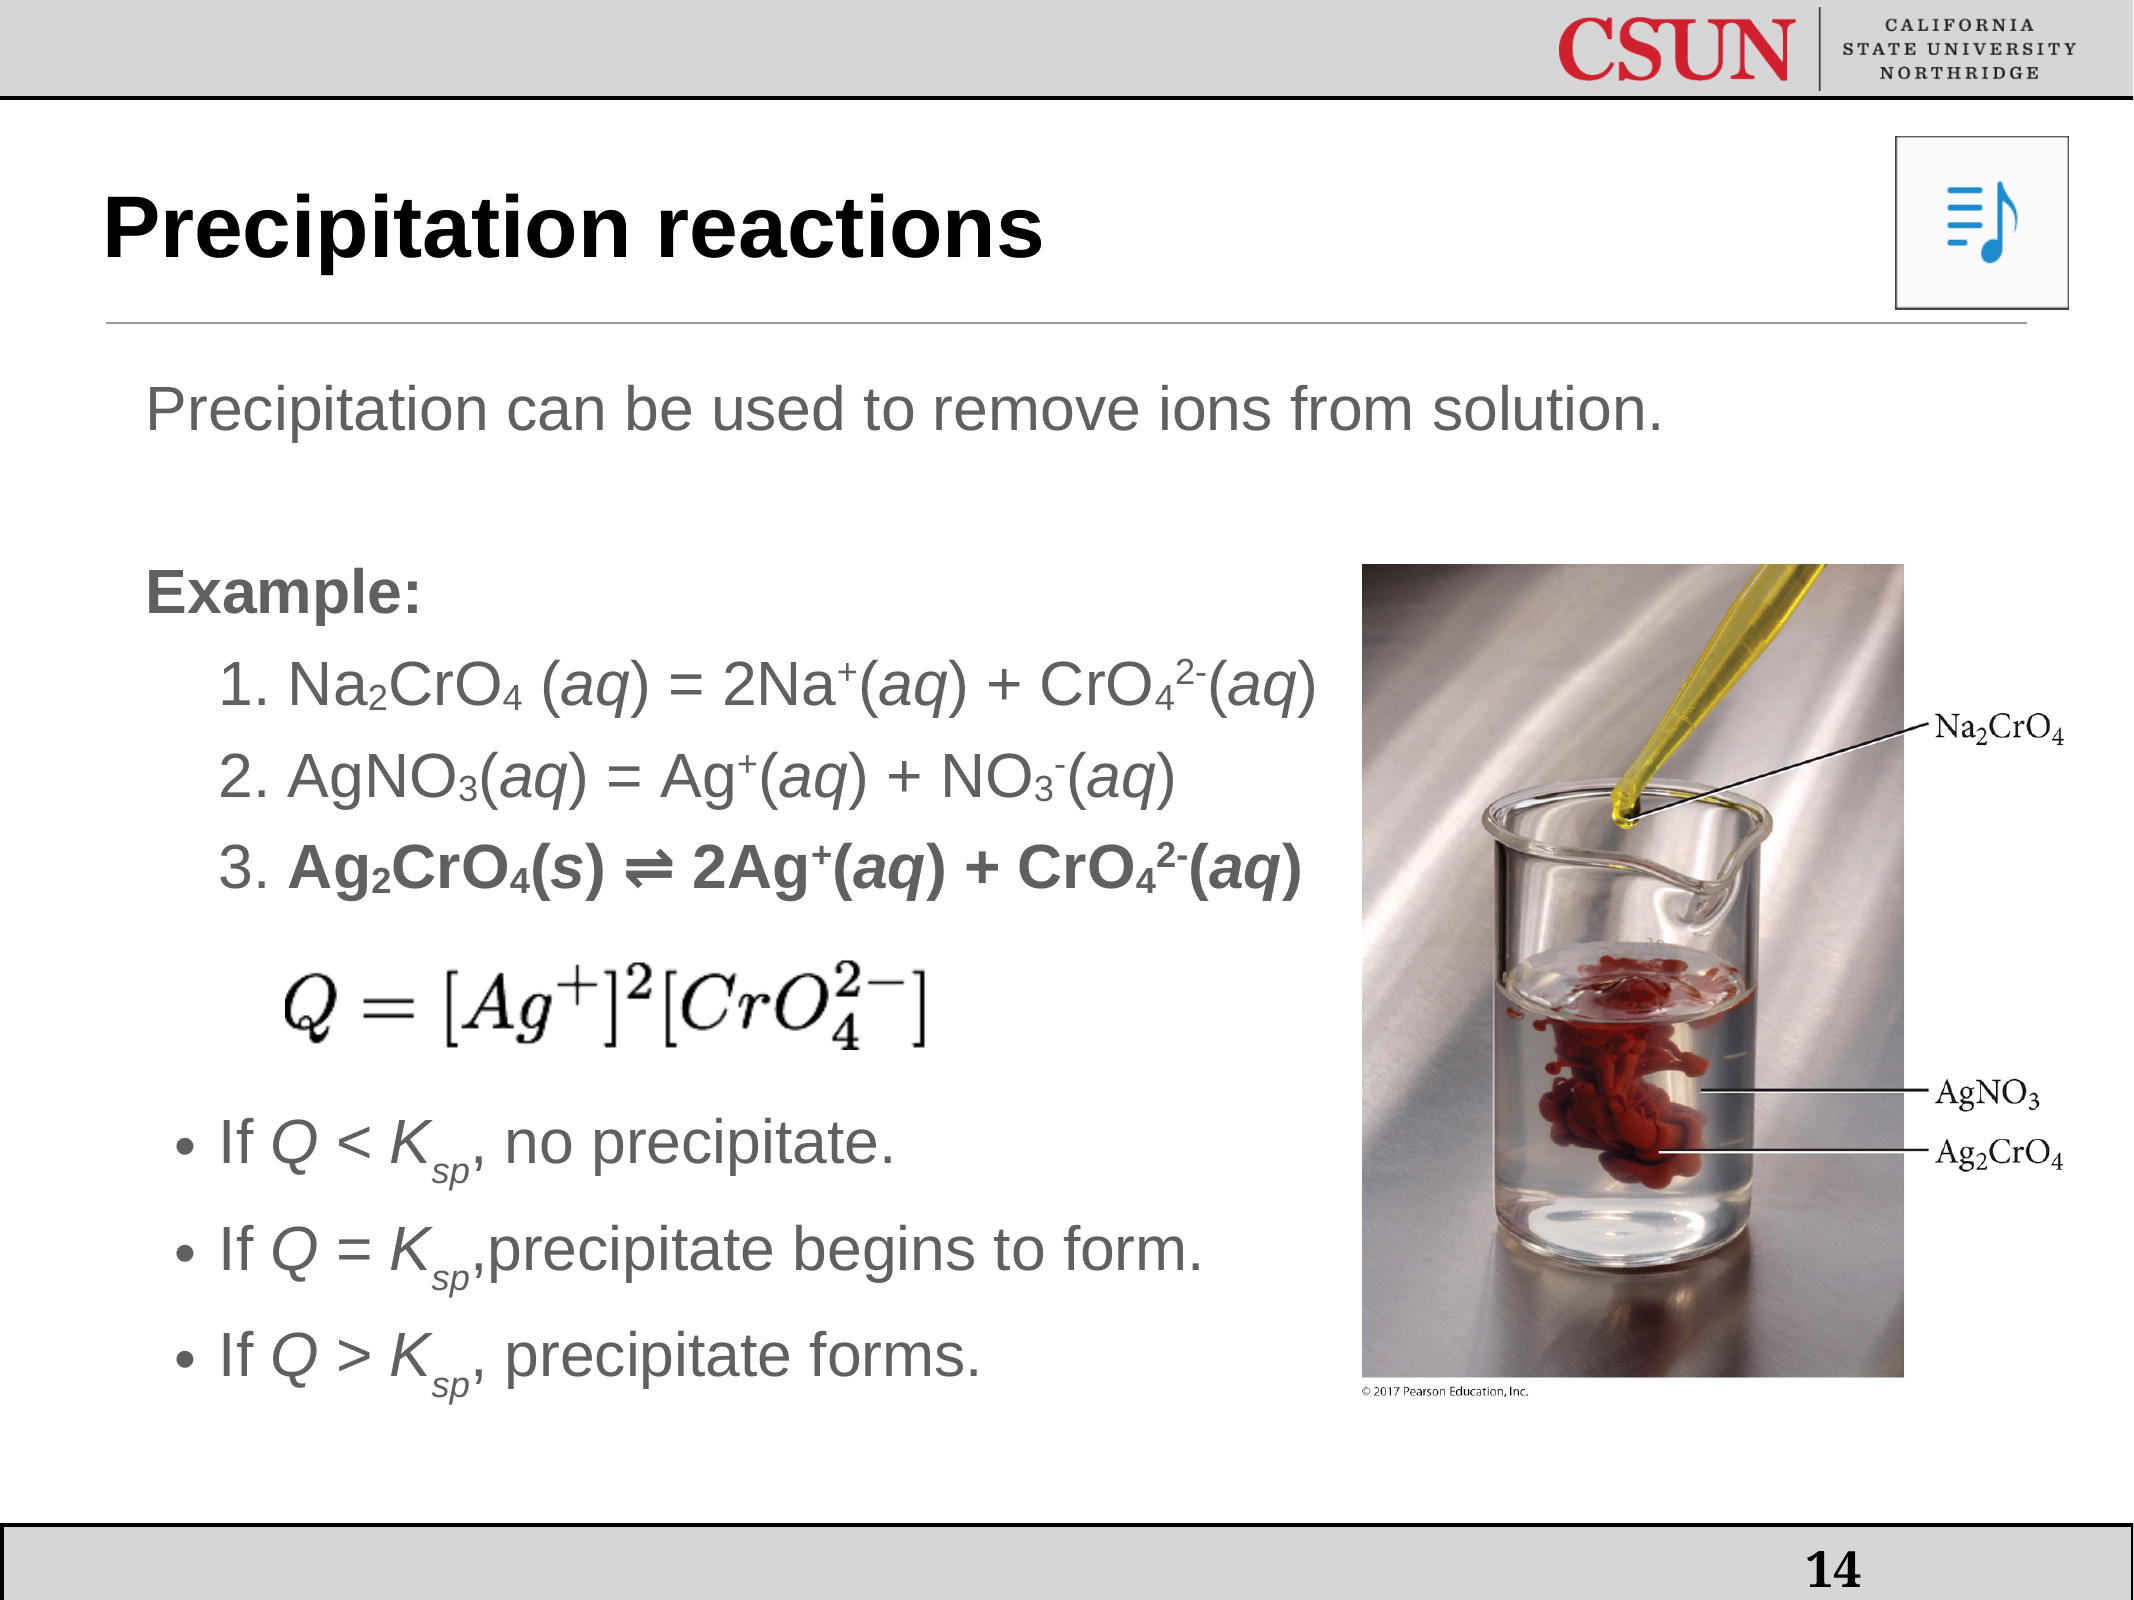

# Precipitation reactions
Precipitation can be used to remove ions from solution.
Example:
1. Na2CrO4 (aq) = 2Na+(aq) + CrO42-(aq)
2. AgNO3(aq) = Ag+(aq) + NO3-(aq)
3. Ag2CrO4(s) ⇌ 2Ag+(aq) + CrO42-(aq)
If Q < Ksp, no precipitate.
If Q = Ksp,precipitate begins to form.
If Q > Ksp, precipitate forms.
14